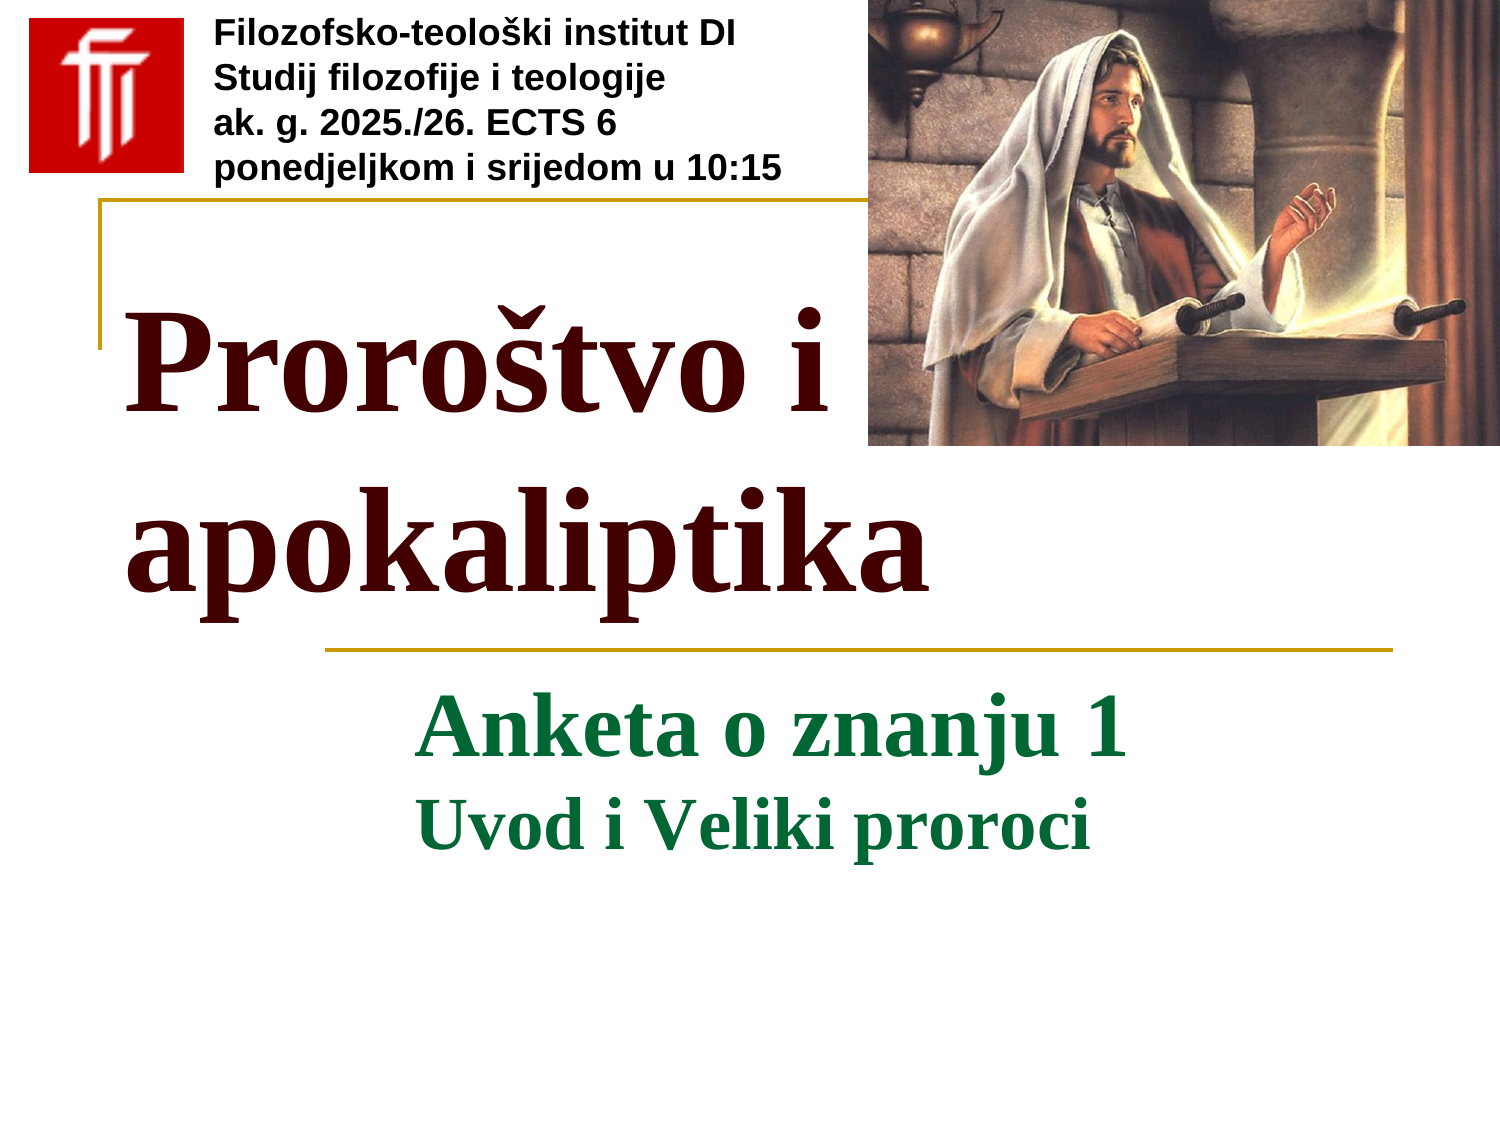

Filozofsko-teološki institut DI
Studij filozofije i teologije
ak. g. 2025./26. ECTS 6
ponedjeljkom i srijedom u 10:15
# Proroštvo i apokaliptika
Anketa o znanju 1
Uvod i Veliki proroci